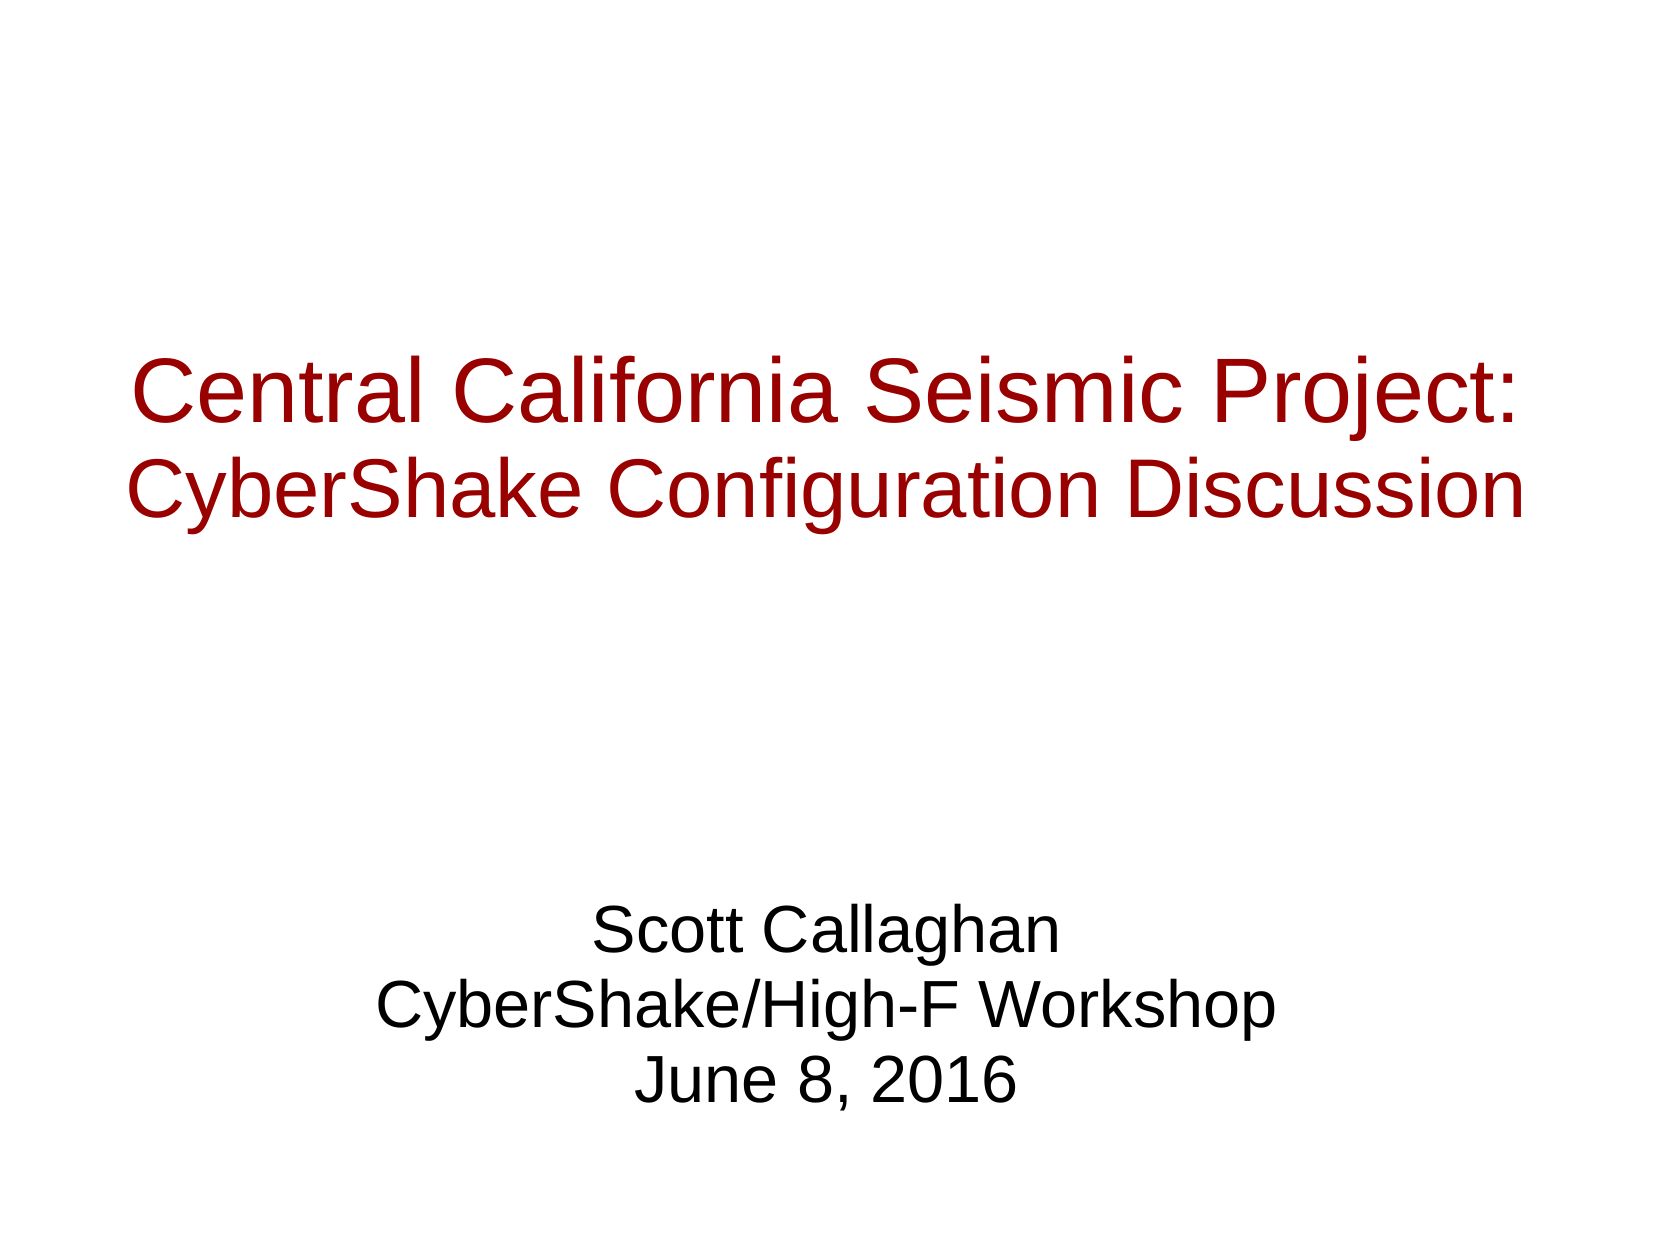

# Central California Seismic Project: CyberShake Configuration Discussion
Scott Callaghan
CyberShake/High-F Workshop
June 8, 2016